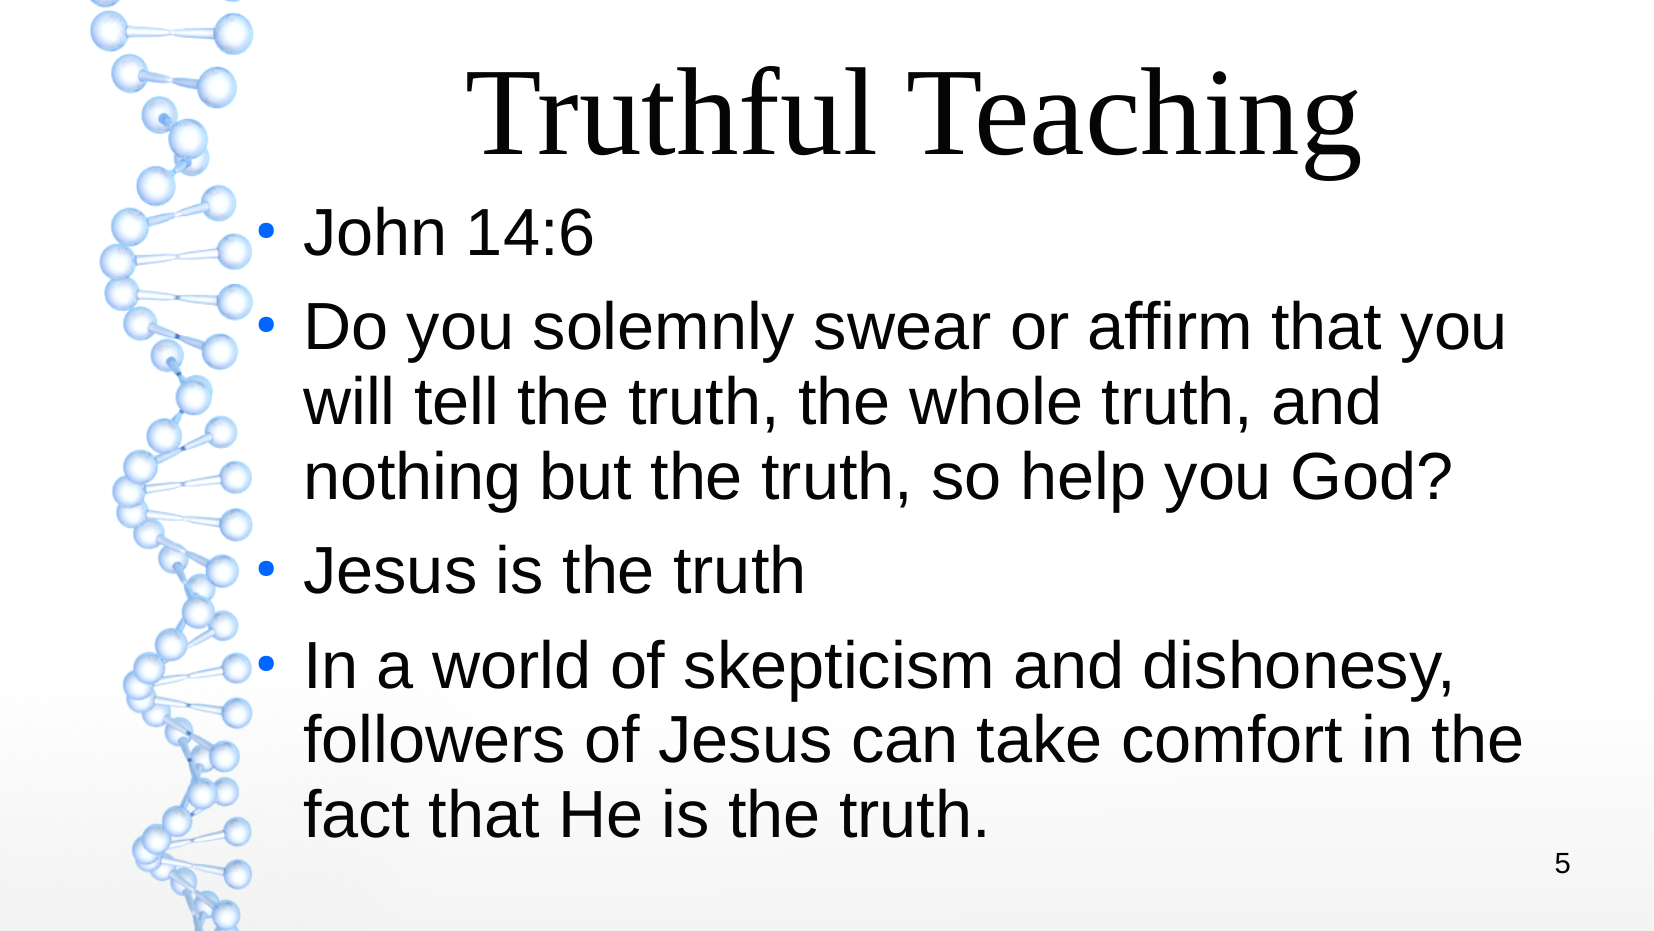

# Truthful Teaching
John 14:6
Do you solemnly swear or affirm that you will tell the truth, the whole truth, and nothing but the truth, so help you God?
Jesus is the truth
In a world of skepticism and dishonesy, followers of Jesus can take comfort in the fact that He is the truth.
5